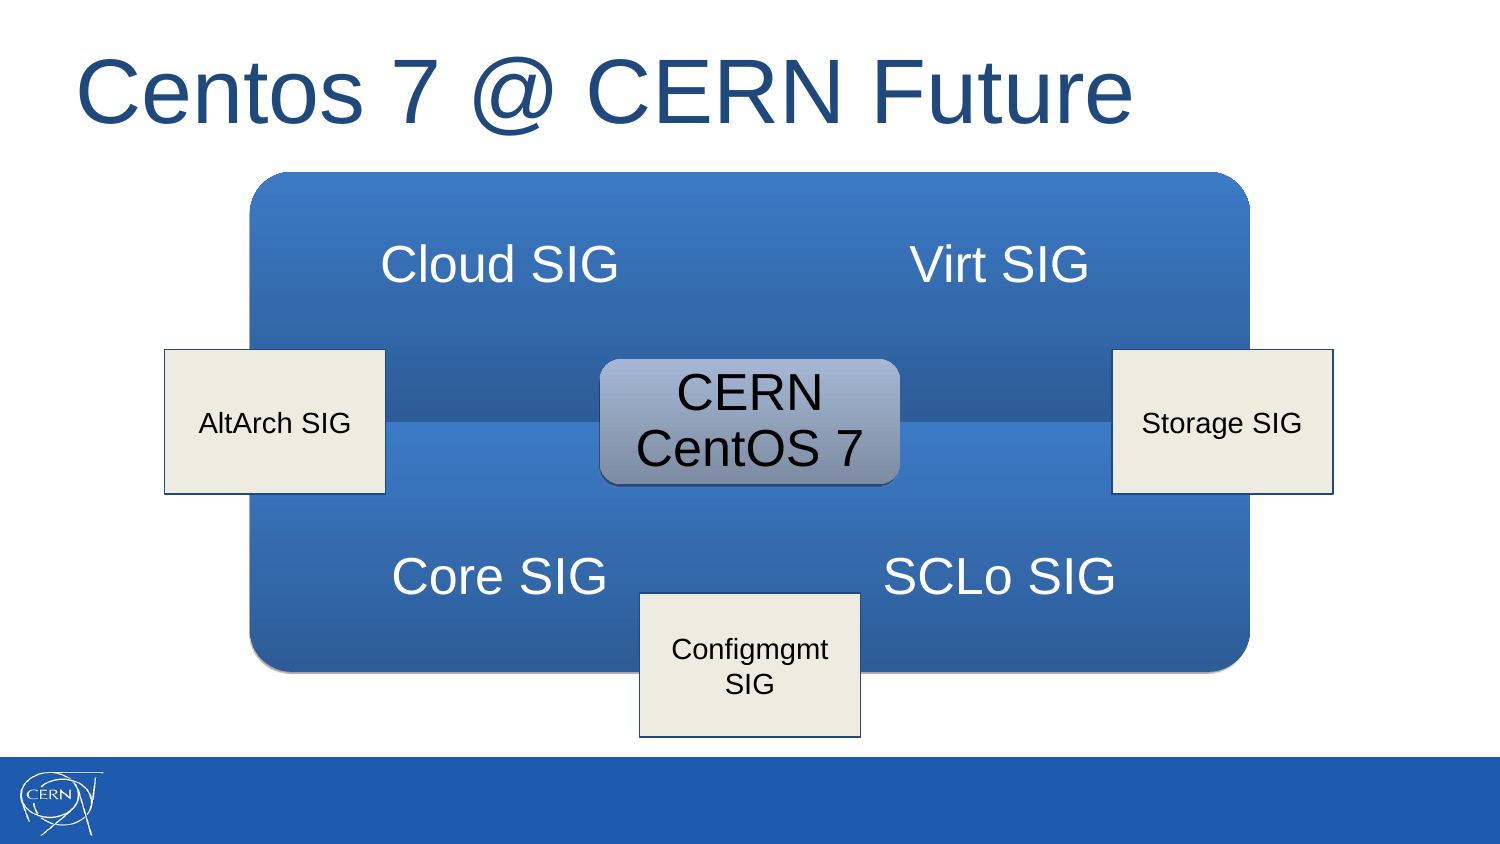

# Centos 7 @ CERN Future
Cloud SIG
Virt SIG
CERN CentOS 7
Core SIG
SCLo SIG
AltArch SIG
Storage SIG
Configmgmt SIG